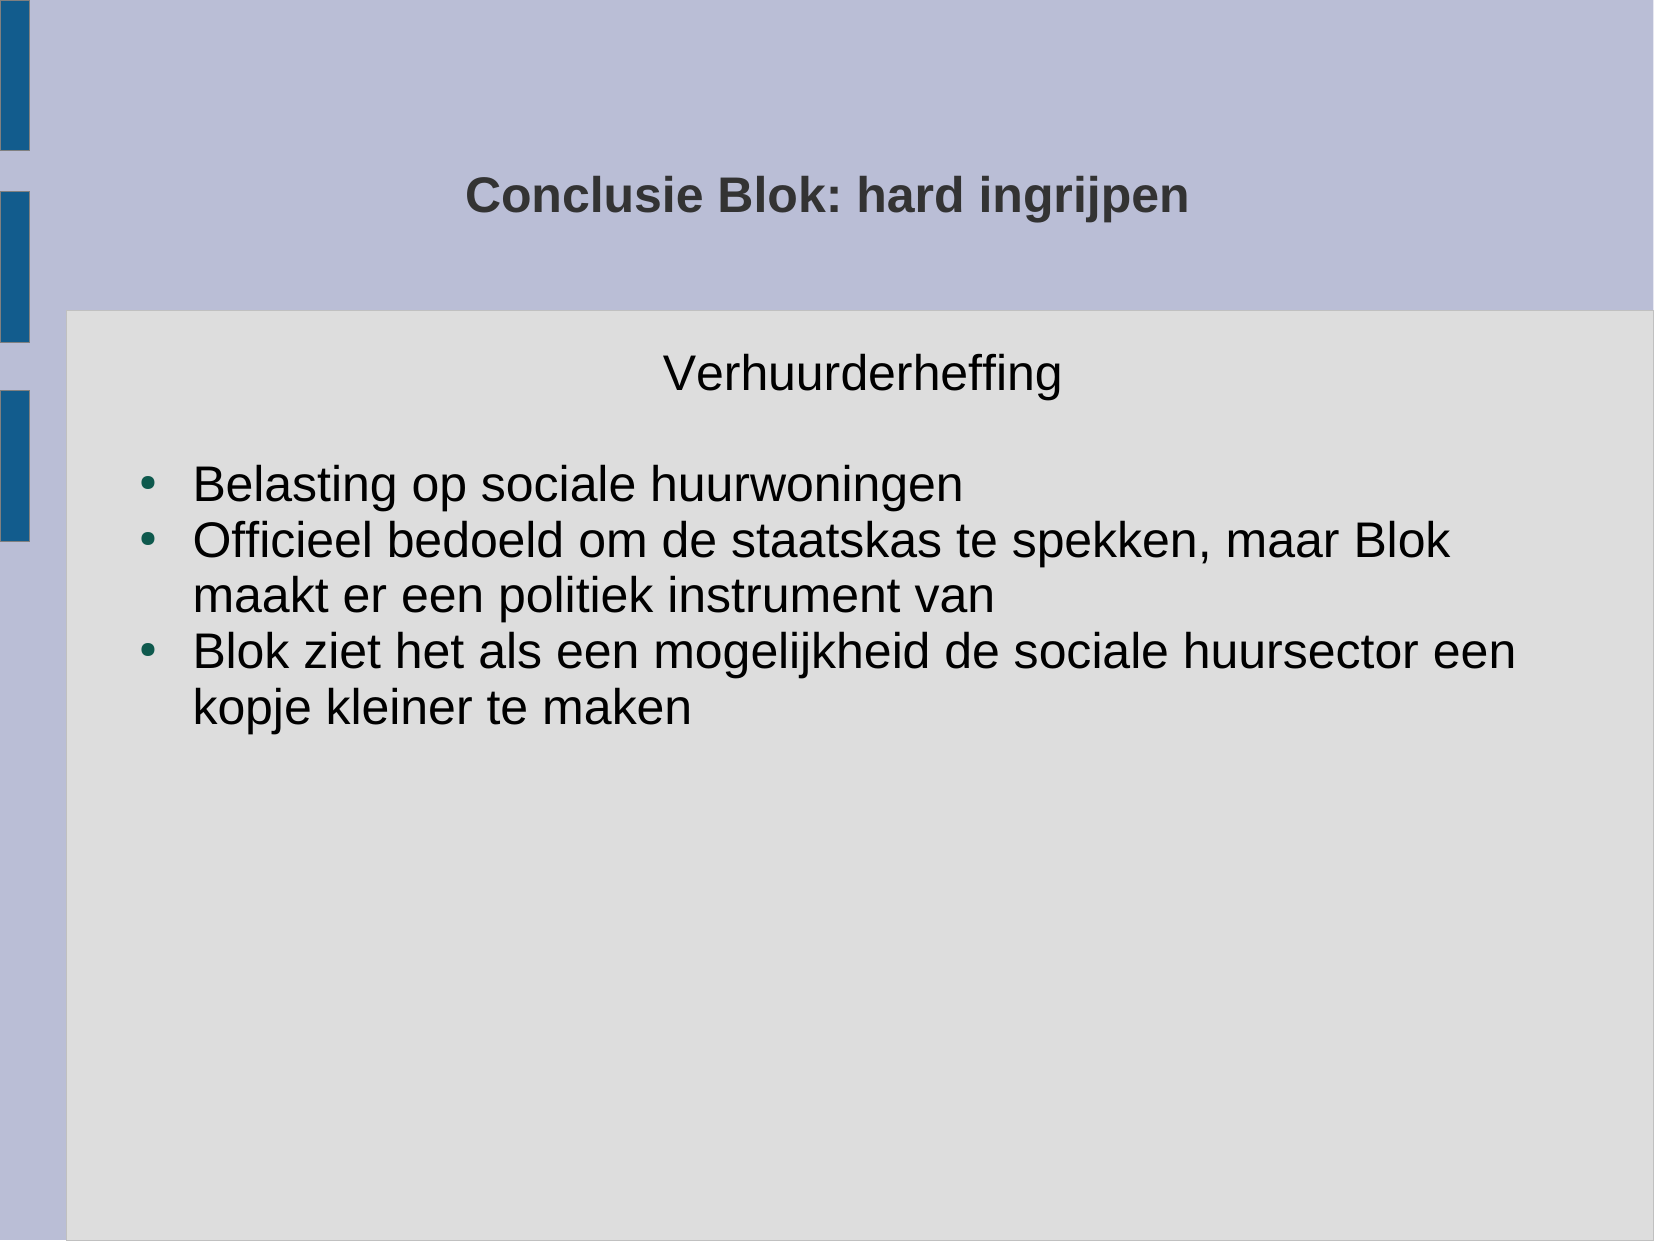

# Conclusie Blok: hard ingrijpen
Verhuurderheffing
Belasting op sociale huurwoningen
Officieel bedoeld om de staatskas te spekken, maar Blok maakt er een politiek instrument van
Blok ziet het als een mogelijkheid de sociale huursector een kopje kleiner te maken